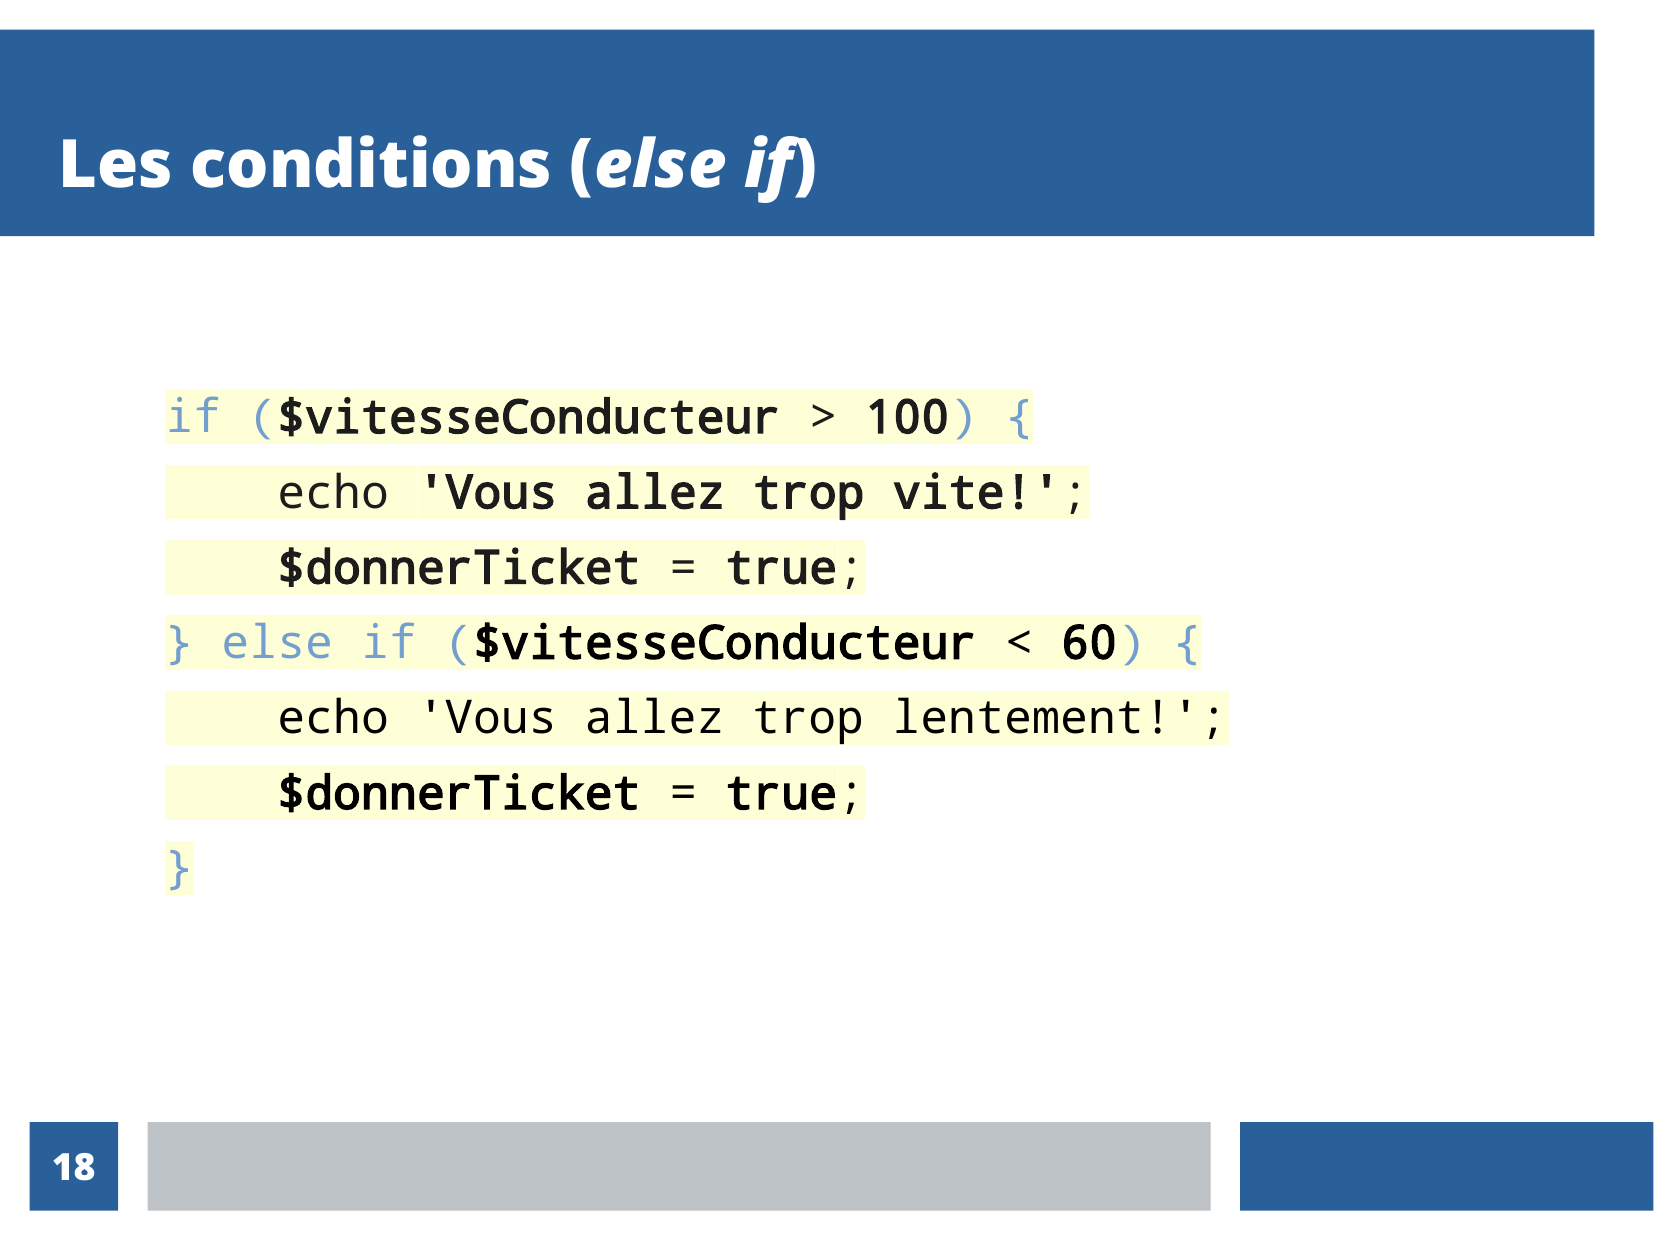

# Les conditions (else if)
if ($vitesseConducteur > 100) {
 echo 'Vous allez trop vite!';
 $donnerTicket = true;
} else if ($vitesseConducteur < 60) {
 echo 'Vous allez trop lentement!';
 $donnerTicket = true;
}
18